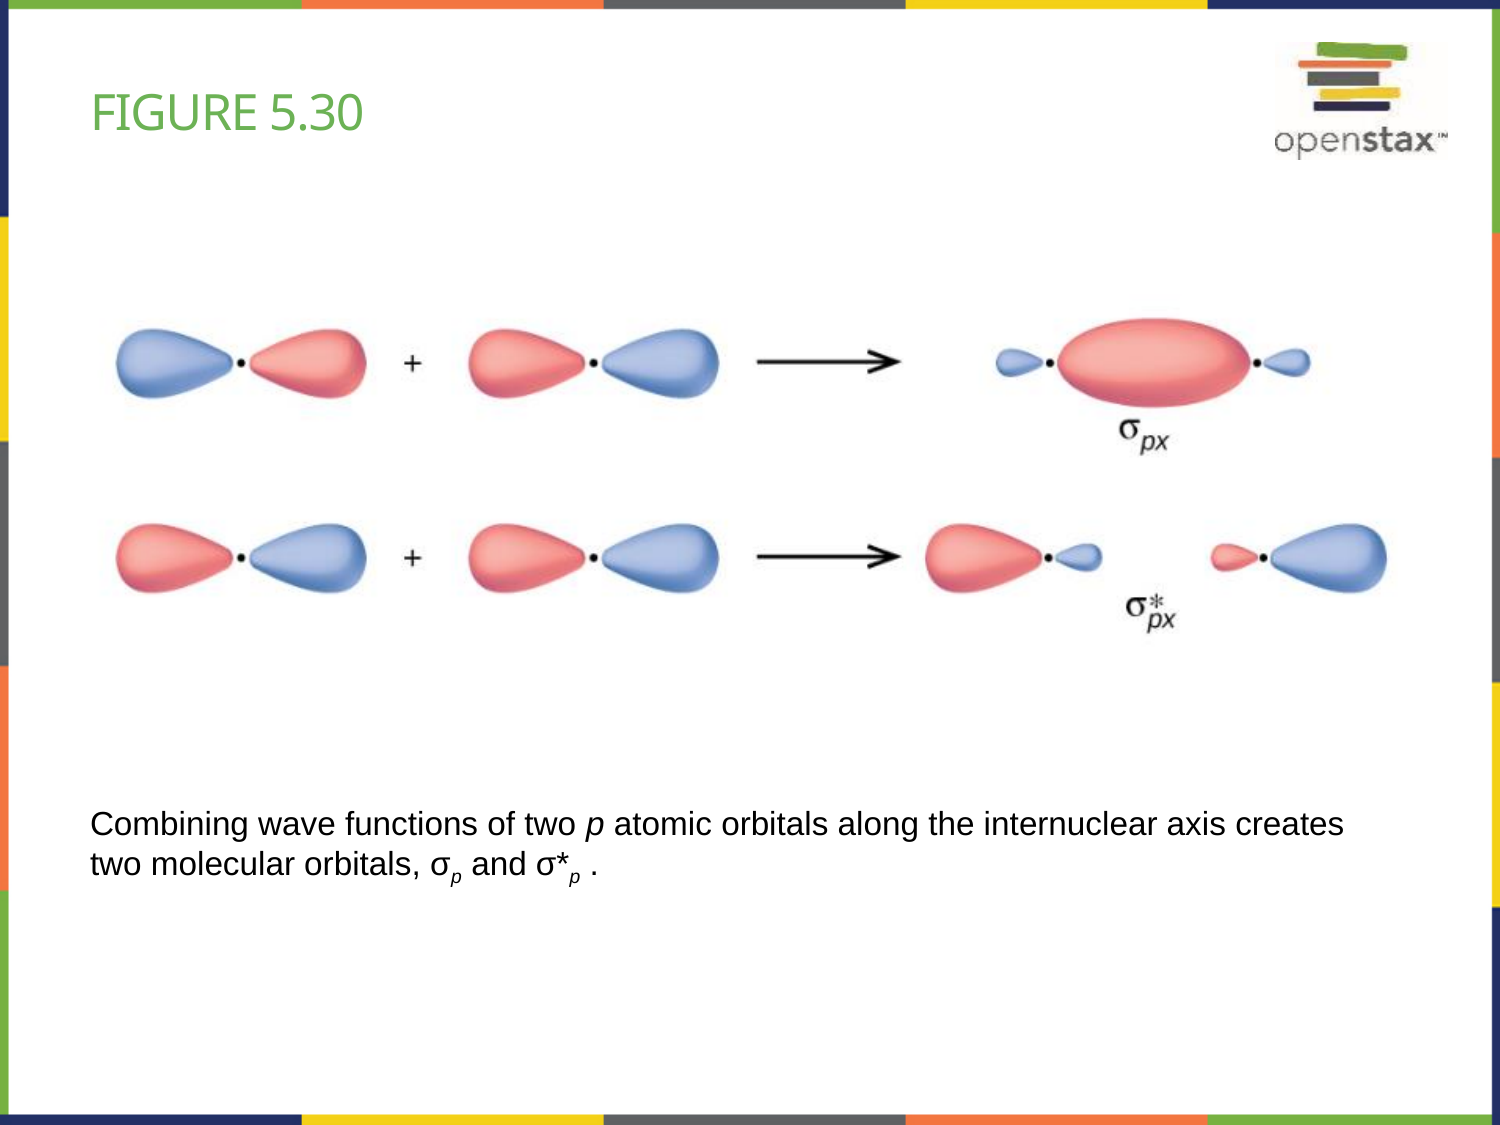

# Figure 5.30
Combining wave functions of two p atomic orbitals along the internuclear axis creates two molecular orbitals, σp and σ*p .